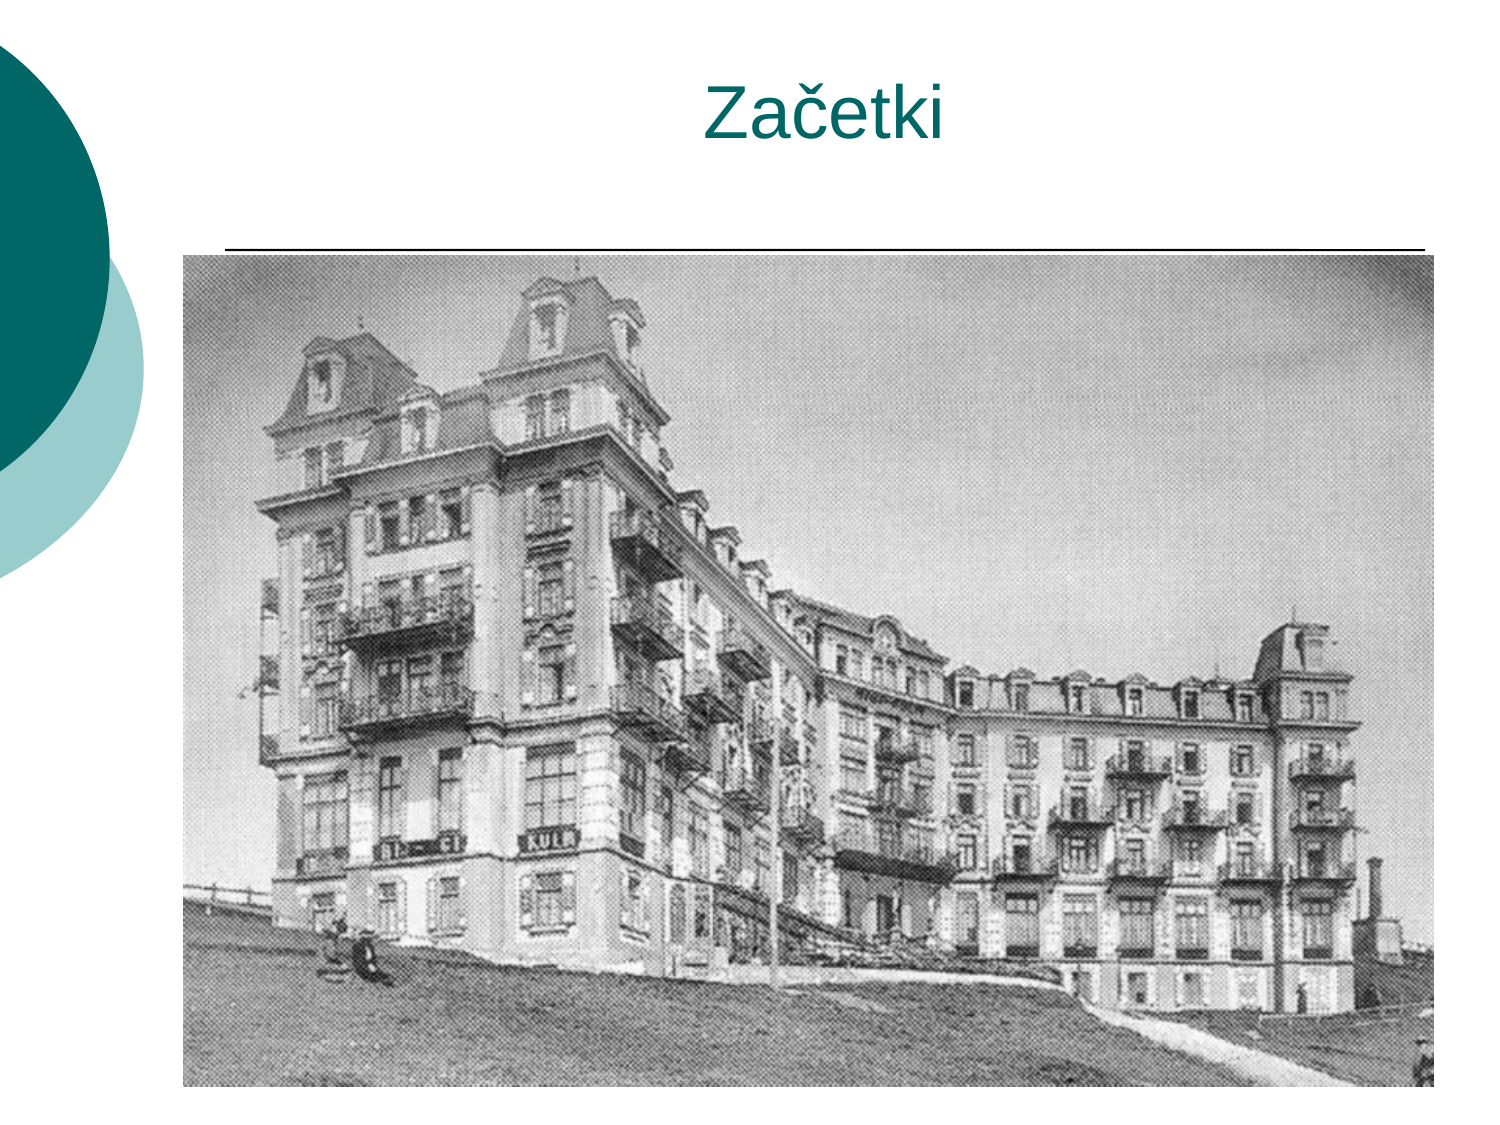

# Začetki
1816, ko se je odprl prvi hotel v osrčju Alp (Rigi Kulm Hotel)
Porast turizma je doživel višek v drugi polovici 20. stoletja
za razvoj smučanja je bistven začetek uporabe vlečnic po letu 1960